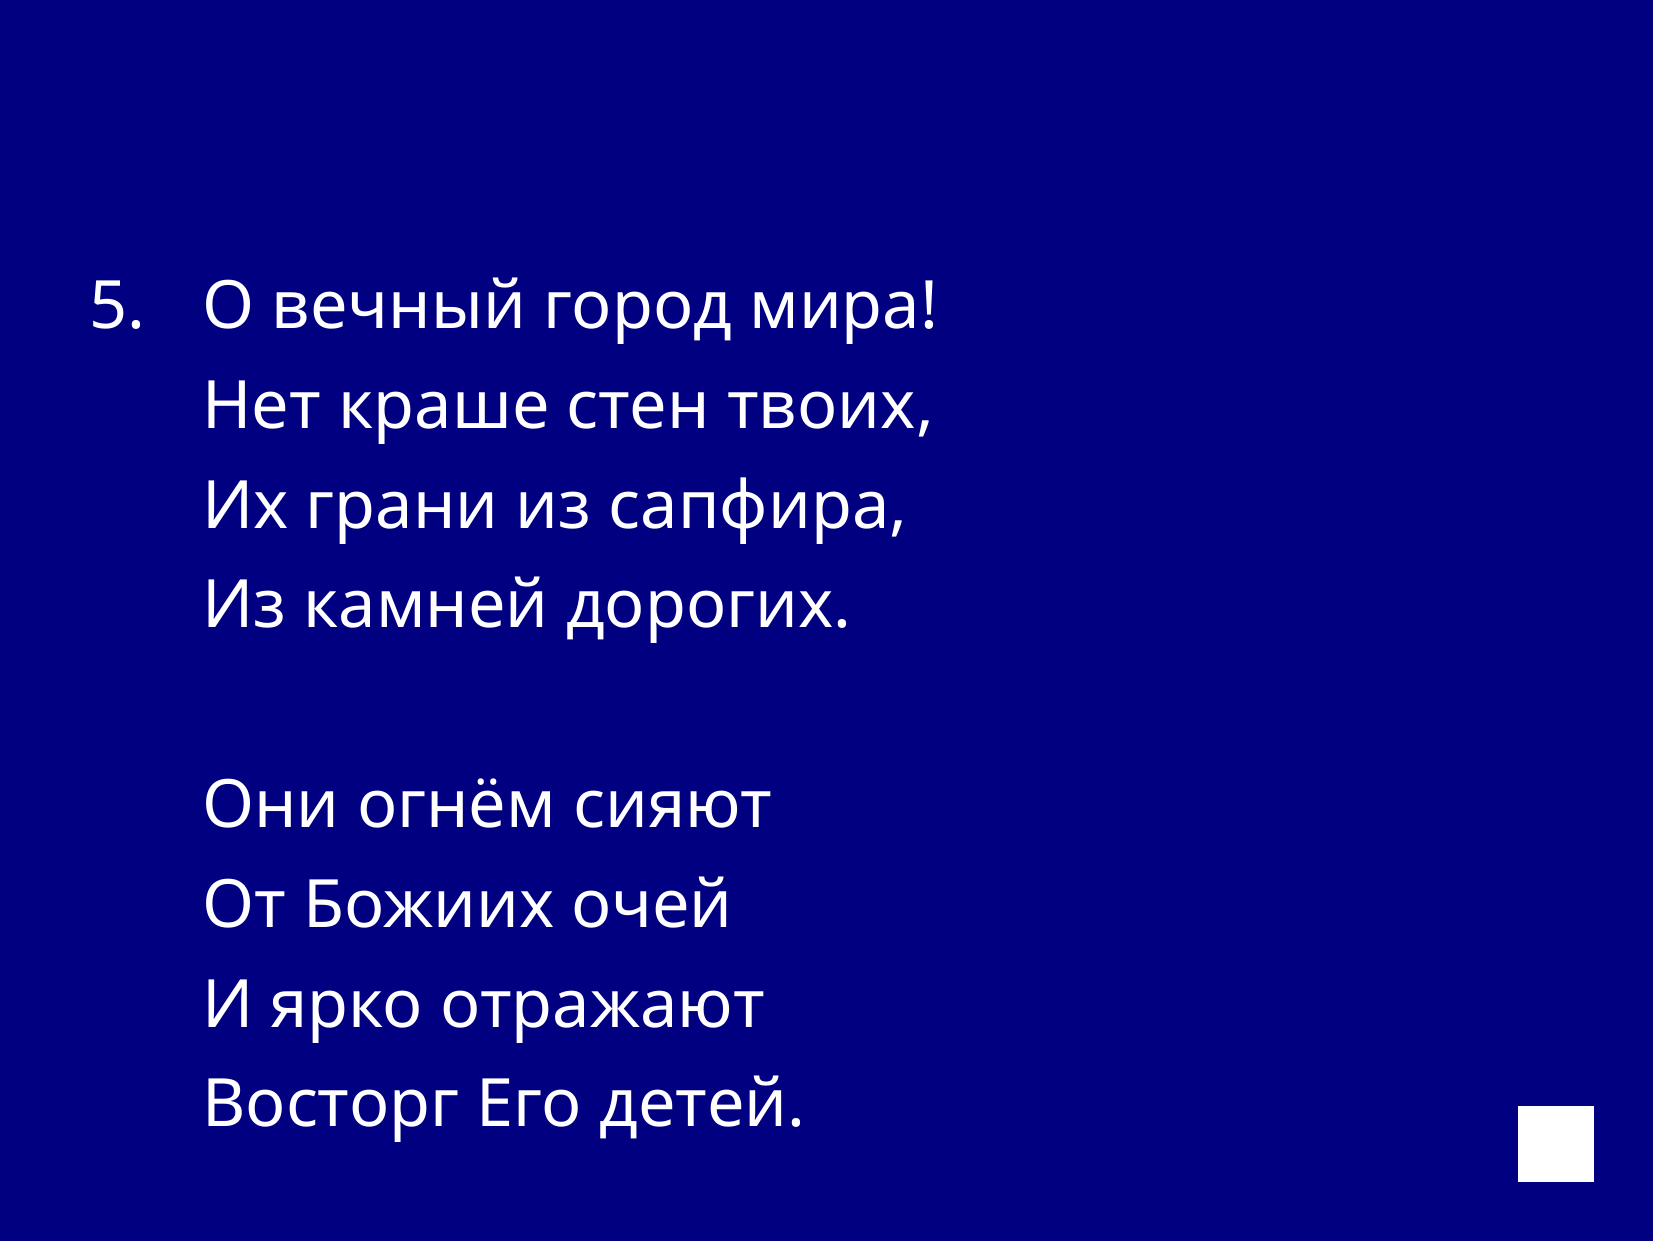

5.	О вечный город мира!
	Нет краше стен твоих,
	Их грани из сапфира,
	Из камней дорогих.
	Они огнём сияют
	От Божиих очей
	И ярко отражают
	Восторг Его детей.